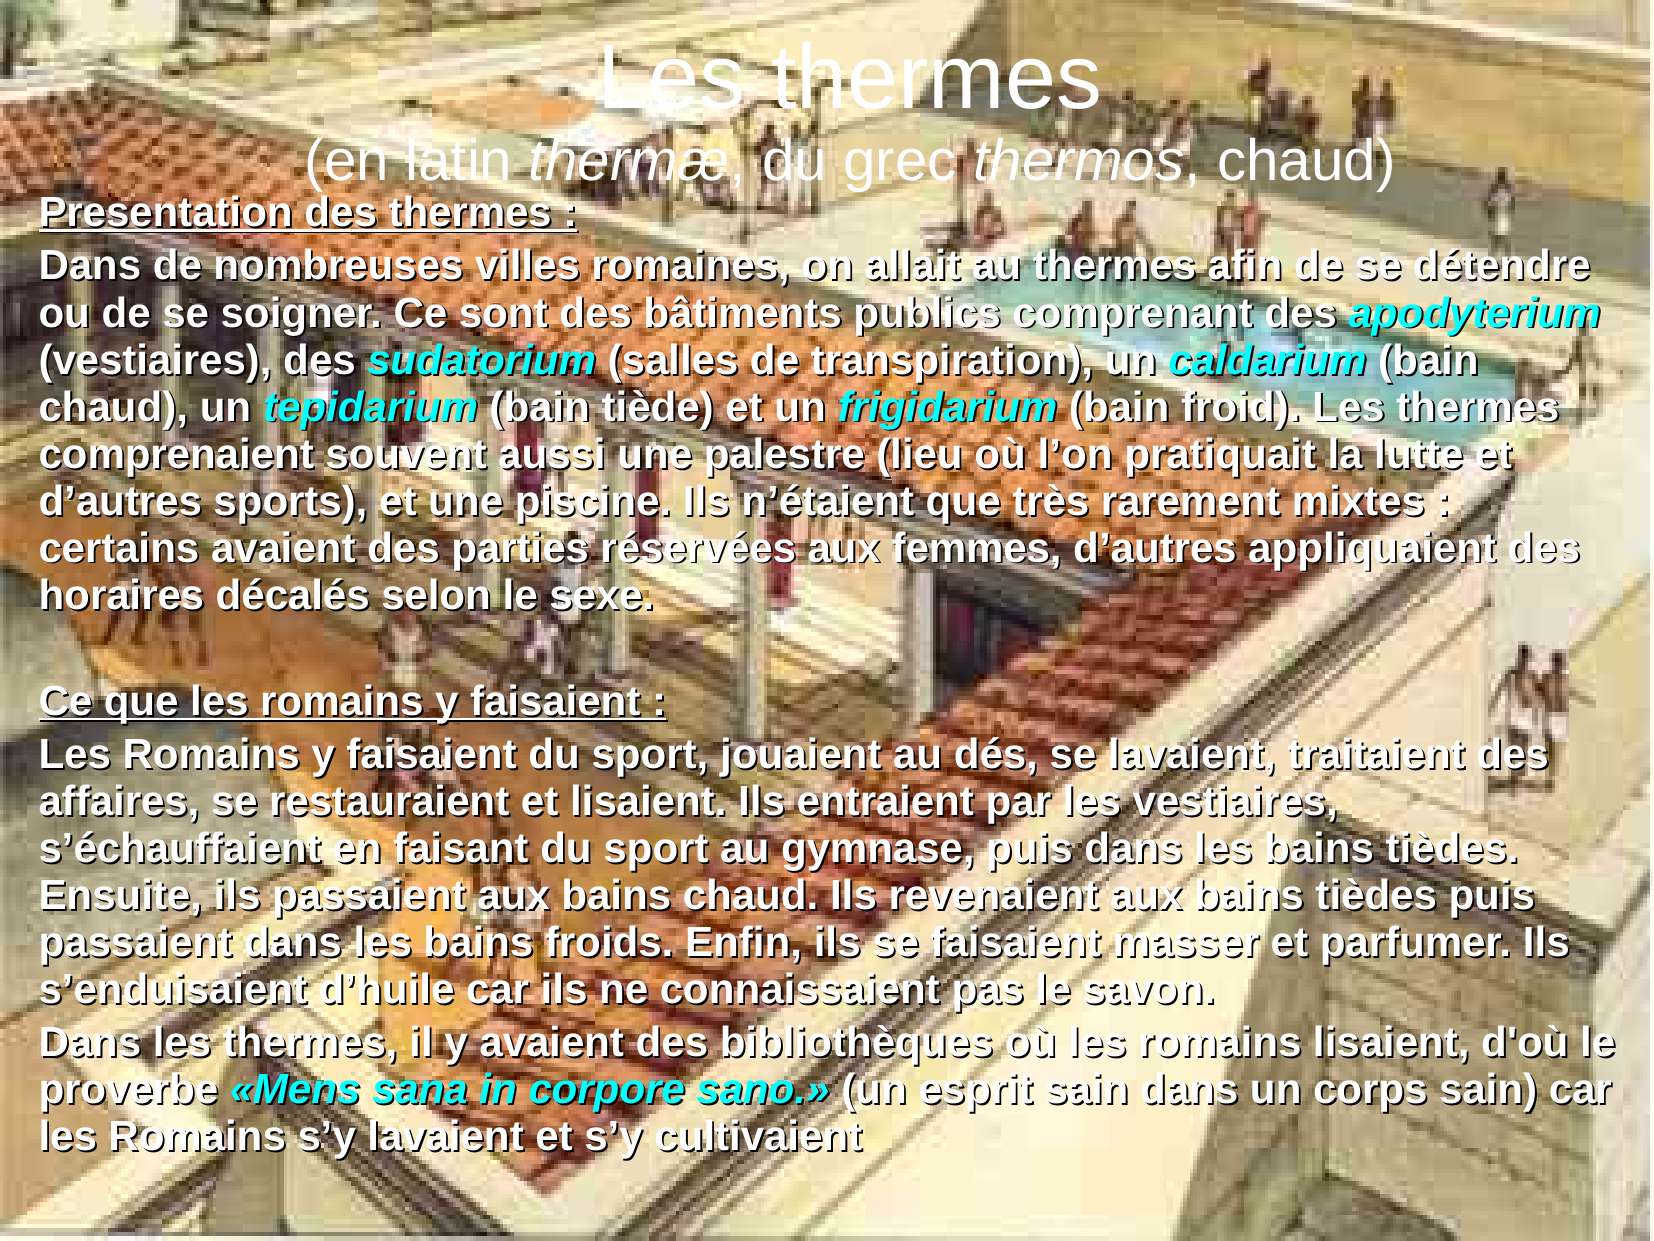

# Les thermes (en latin thermæ, du grec thermos, chaud)
Presentation des thermes :
Dans de nombreuses villes romaines, on allait au thermes afin de se détendre ou de se soigner. Ce sont des bâtiments publics comprenant des apodyterium (vestiaires), des sudatorium (salles de transpiration), un caldarium (bain chaud), un tepidarium (bain tiède) et un frigidarium (bain froid). Les thermes comprenaient souvent aussi une palestre (lieu où l’on pratiquait la lutte et d’autres sports), et une piscine. Ils n’étaient que très rarement mixtes : certains avaient des parties réservées aux femmes, d’autres appliquaient des horaires décalés selon le sexe.
Ce que les romains y faisaient :
Les Romains y faisaient du sport, jouaient au dés, se lavaient, traitaient des affaires, se restauraient et lisaient. Ils entraient par les vestiaires, s’échauffaient en faisant du sport au gymnase, puis dans les bains tièdes. Ensuite, ils passaient aux bains chaud. Ils revenaient aux bains tièdes puis passaient dans les bains froids. Enfin, ils se faisaient masser et parfumer. Ils s’enduisaient d’huile car ils ne connaissaient pas le savon.
Dans les thermes, il y avaient des bibliothèques où les romains lisaient, d'où le proverbe «Mens sana in corpore sano.» (un esprit sain dans un corps sain) car les Romains s’y lavaient et s’y cultivaient